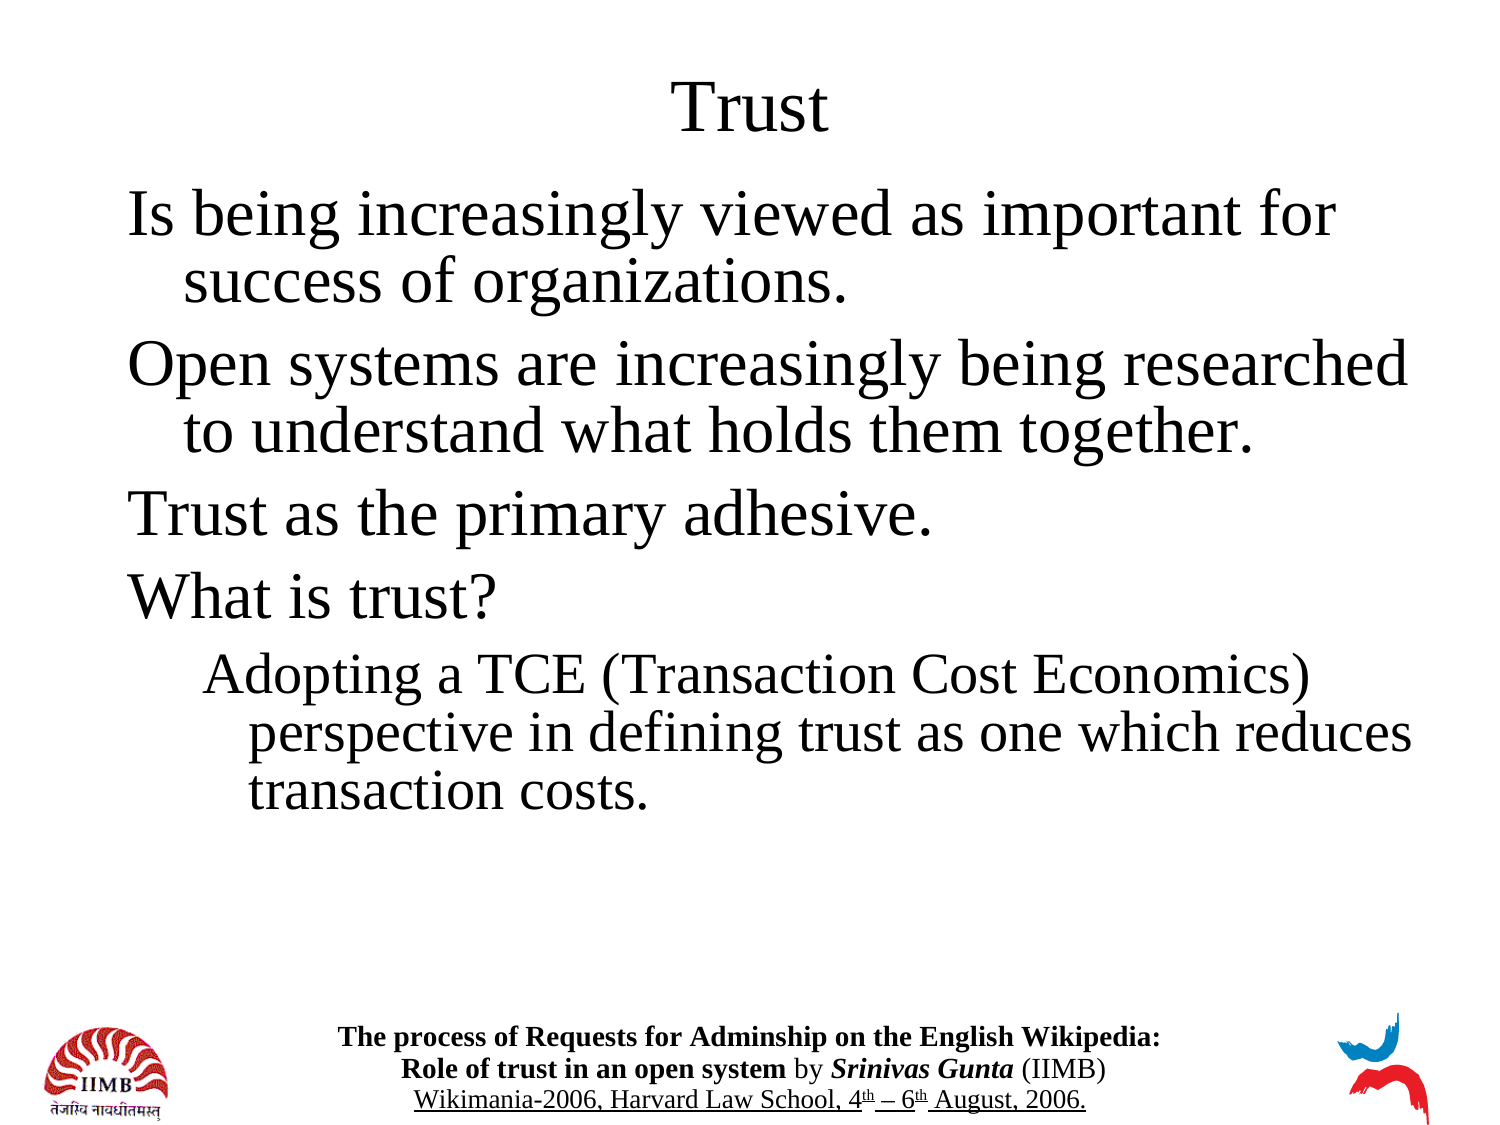

# Trust
Is being increasingly viewed as important for success of organizations.
Open systems are increasingly being researched to understand what holds them together.
Trust as the primary adhesive.
What is trust?
Adopting a TCE (Transaction Cost Economics) perspective in defining trust as one which reduces transaction costs.